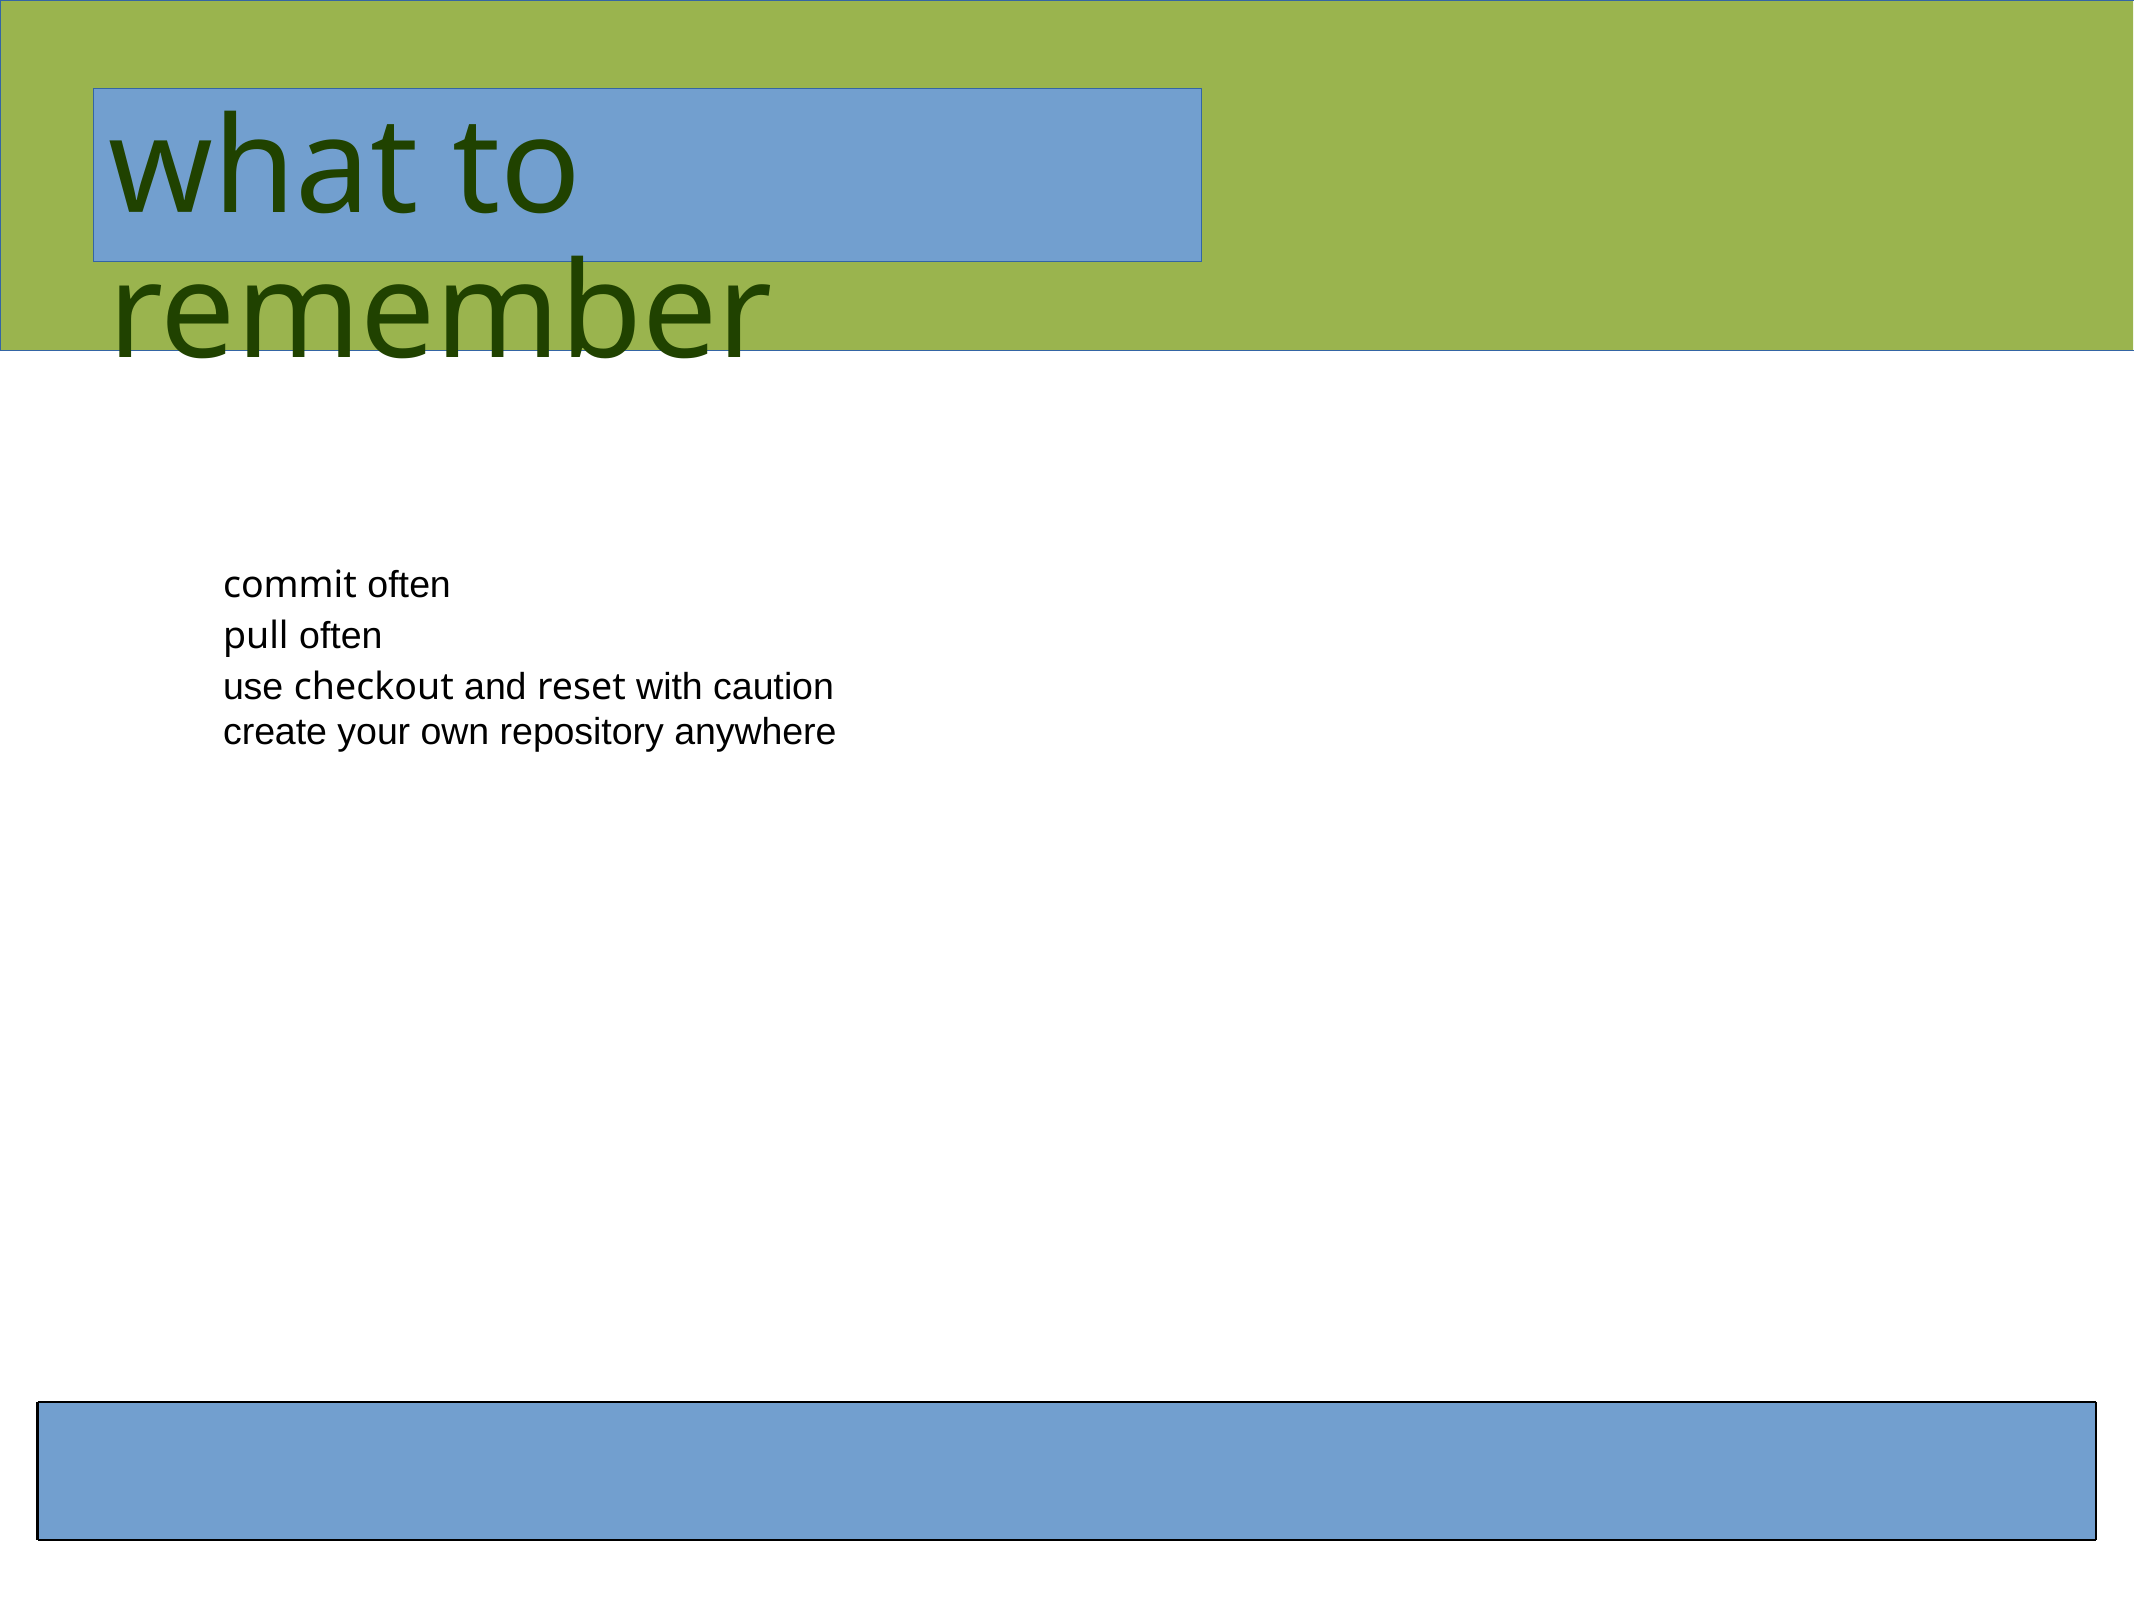

what to remember
commit often
pull often
use checkout and reset with caution
create your own repository anywhere